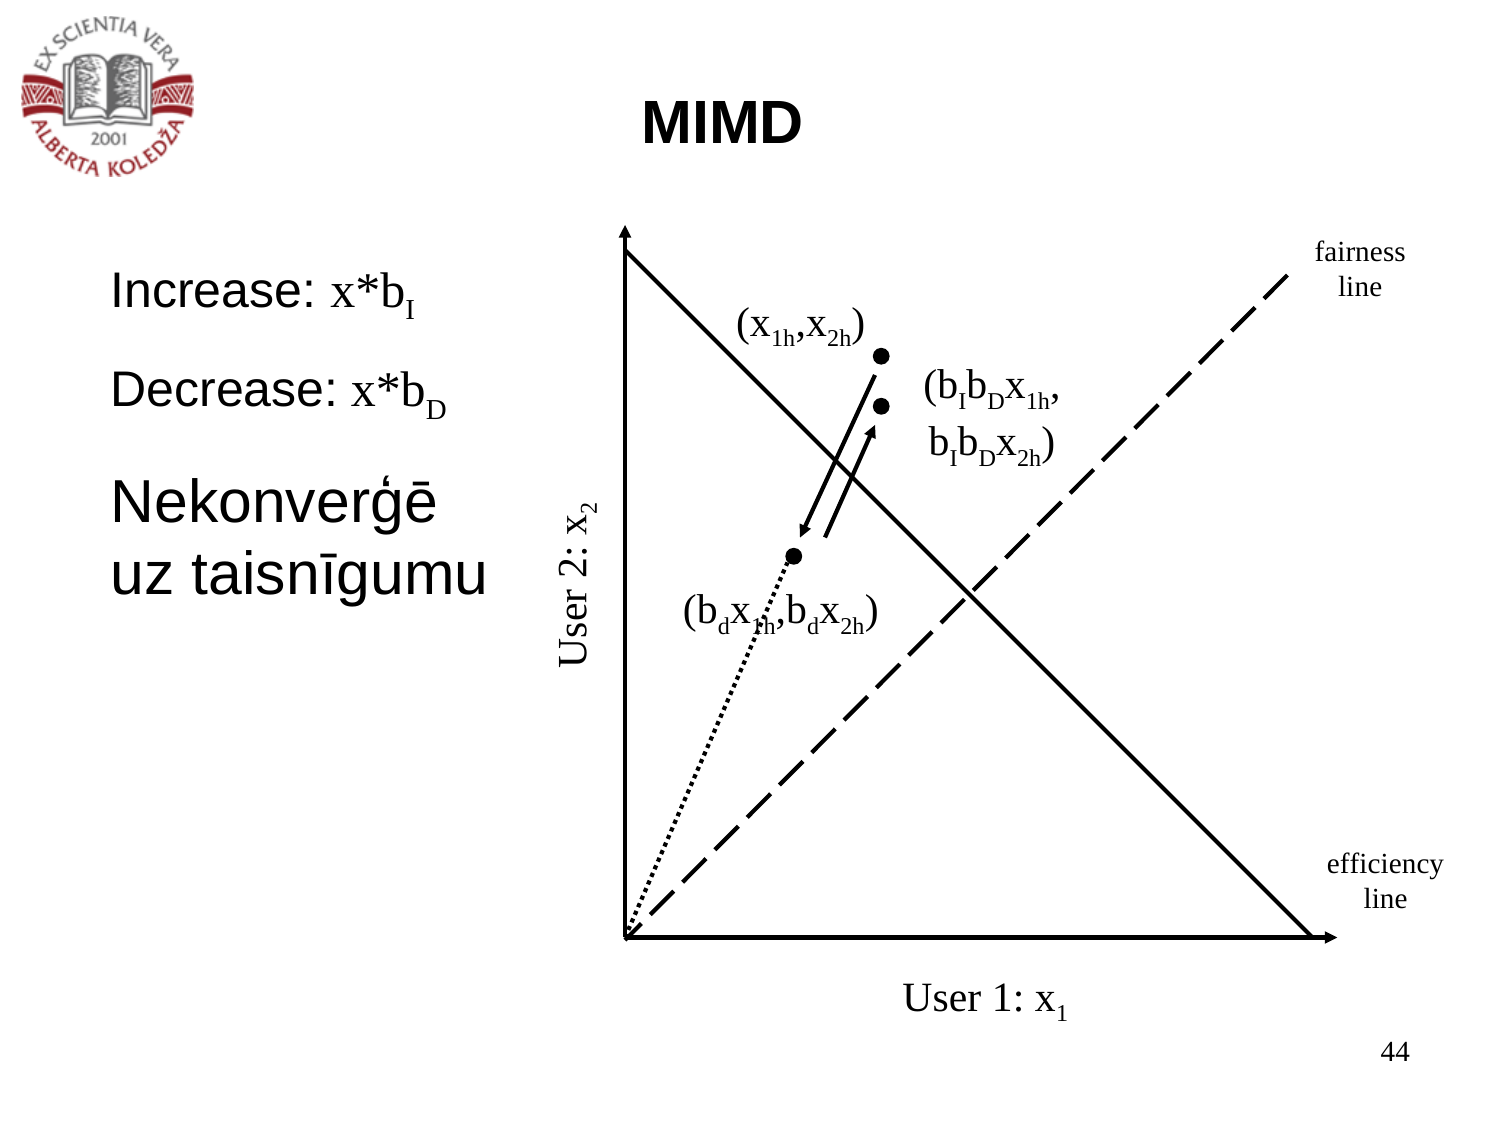

# MIMD
fairness
line
Increase: x*bI
Decrease: x*bD
Nekonverģē uz taisnīgumu
(x1h,x2h)
(bIbDx1h,
bIbDx2h)
(bdx1h,bdx2h)
User 2: x2
efficiency
line
User 1: x1